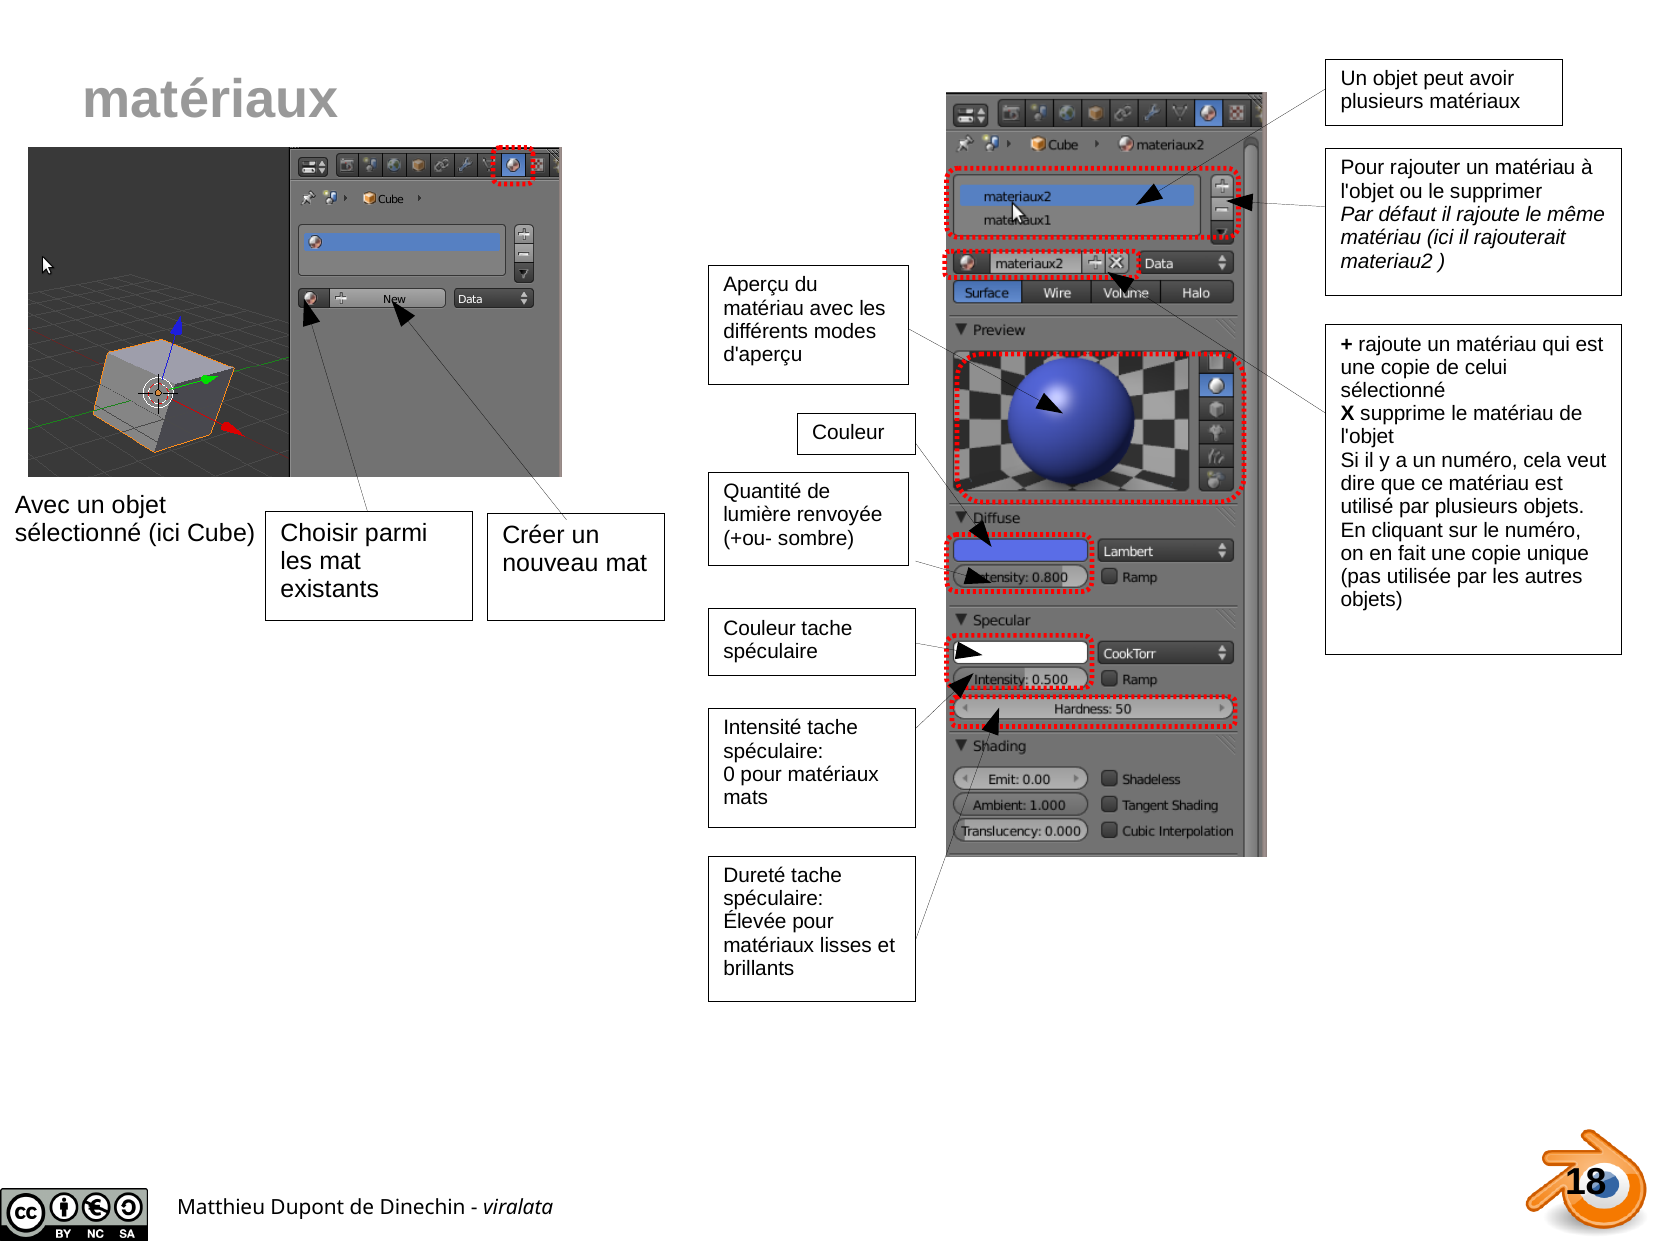

# matériaux
Un objet peut avoir plusieurs matériaux
Pour rajouter un matériau à l'objet ou le supprimer
Par défaut il rajoute le même matériau (ici il rajouterait materiau2 )
Aperçu du matériau avec les différents modes d'aperçu
+ rajoute un matériau qui est une copie de celui sélectionné
X supprime le matériau de l'objet
Si il y a un numéro, cela veut dire que ce matériau est utilisé par plusieurs objets. En cliquant sur le numéro, on en fait une copie unique (pas utilisée par les autres objets)
Couleur
Quantité de lumière renvoyée (+ou- sombre)
Avec un objet sélectionné (ici Cube)
Choisir parmi les mat
existants
Créer un nouveau mat
Couleur tache spéculaire
Intensité tache spéculaire:
0 pour matériaux mats
Dureté tache spéculaire:
Élevée pour matériaux lisses et brillants
18
Cours Blender Mars 2010